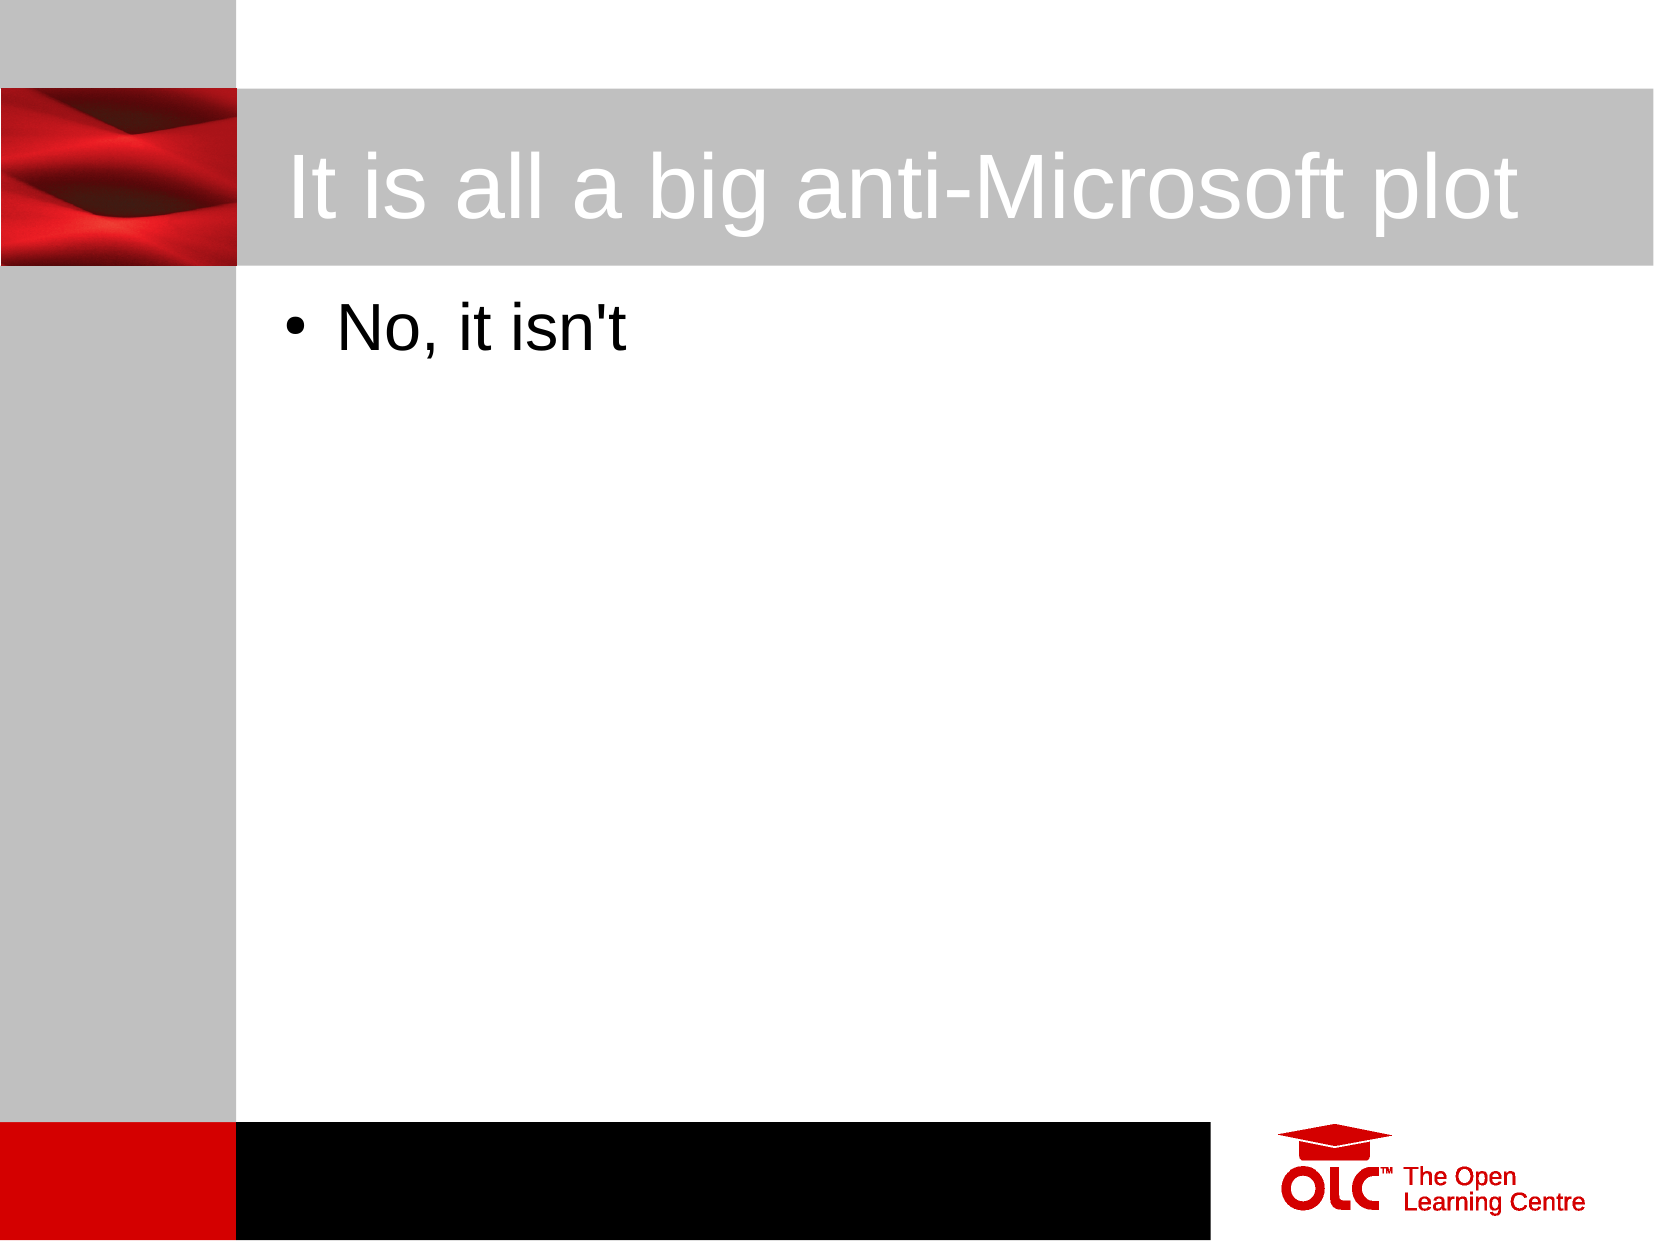

# It is all a big anti-Microsoft plot
No, it isn't